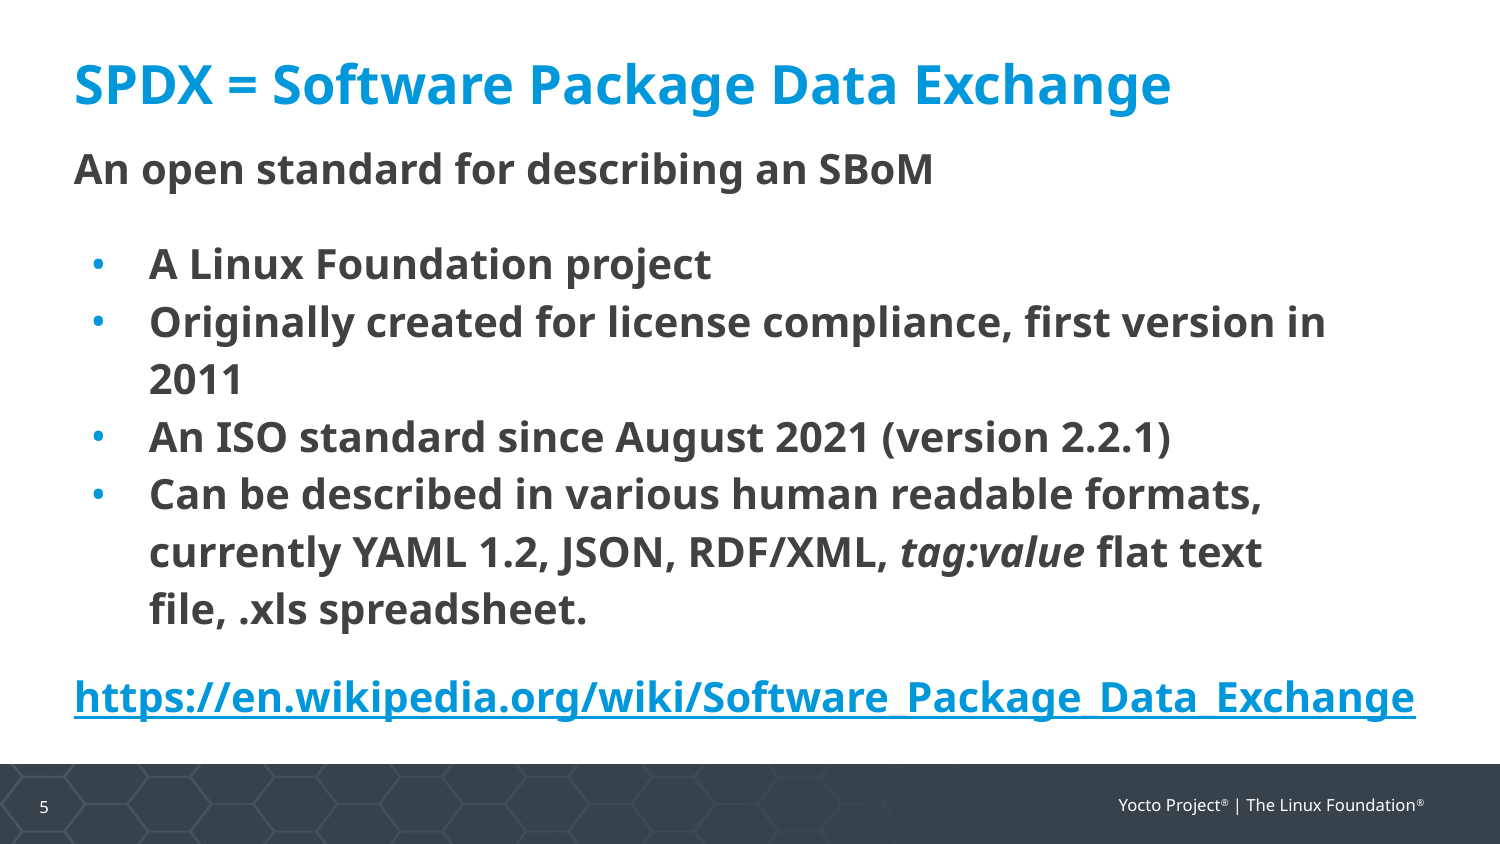

# SPDX = Software Package Data Exchange
An open standard for describing an SBoM
A Linux Foundation project
Originally created for license compliance, first version in 2011
An ISO standard since August 2021 (version 2.2.1)
Can be described in various human readable formats, currently YAML 1.2, JSON, RDF/XML, tag:value flat text file, .xls spreadsheet.
https://en.wikipedia.org/wiki/Software_Package_Data_Exchange